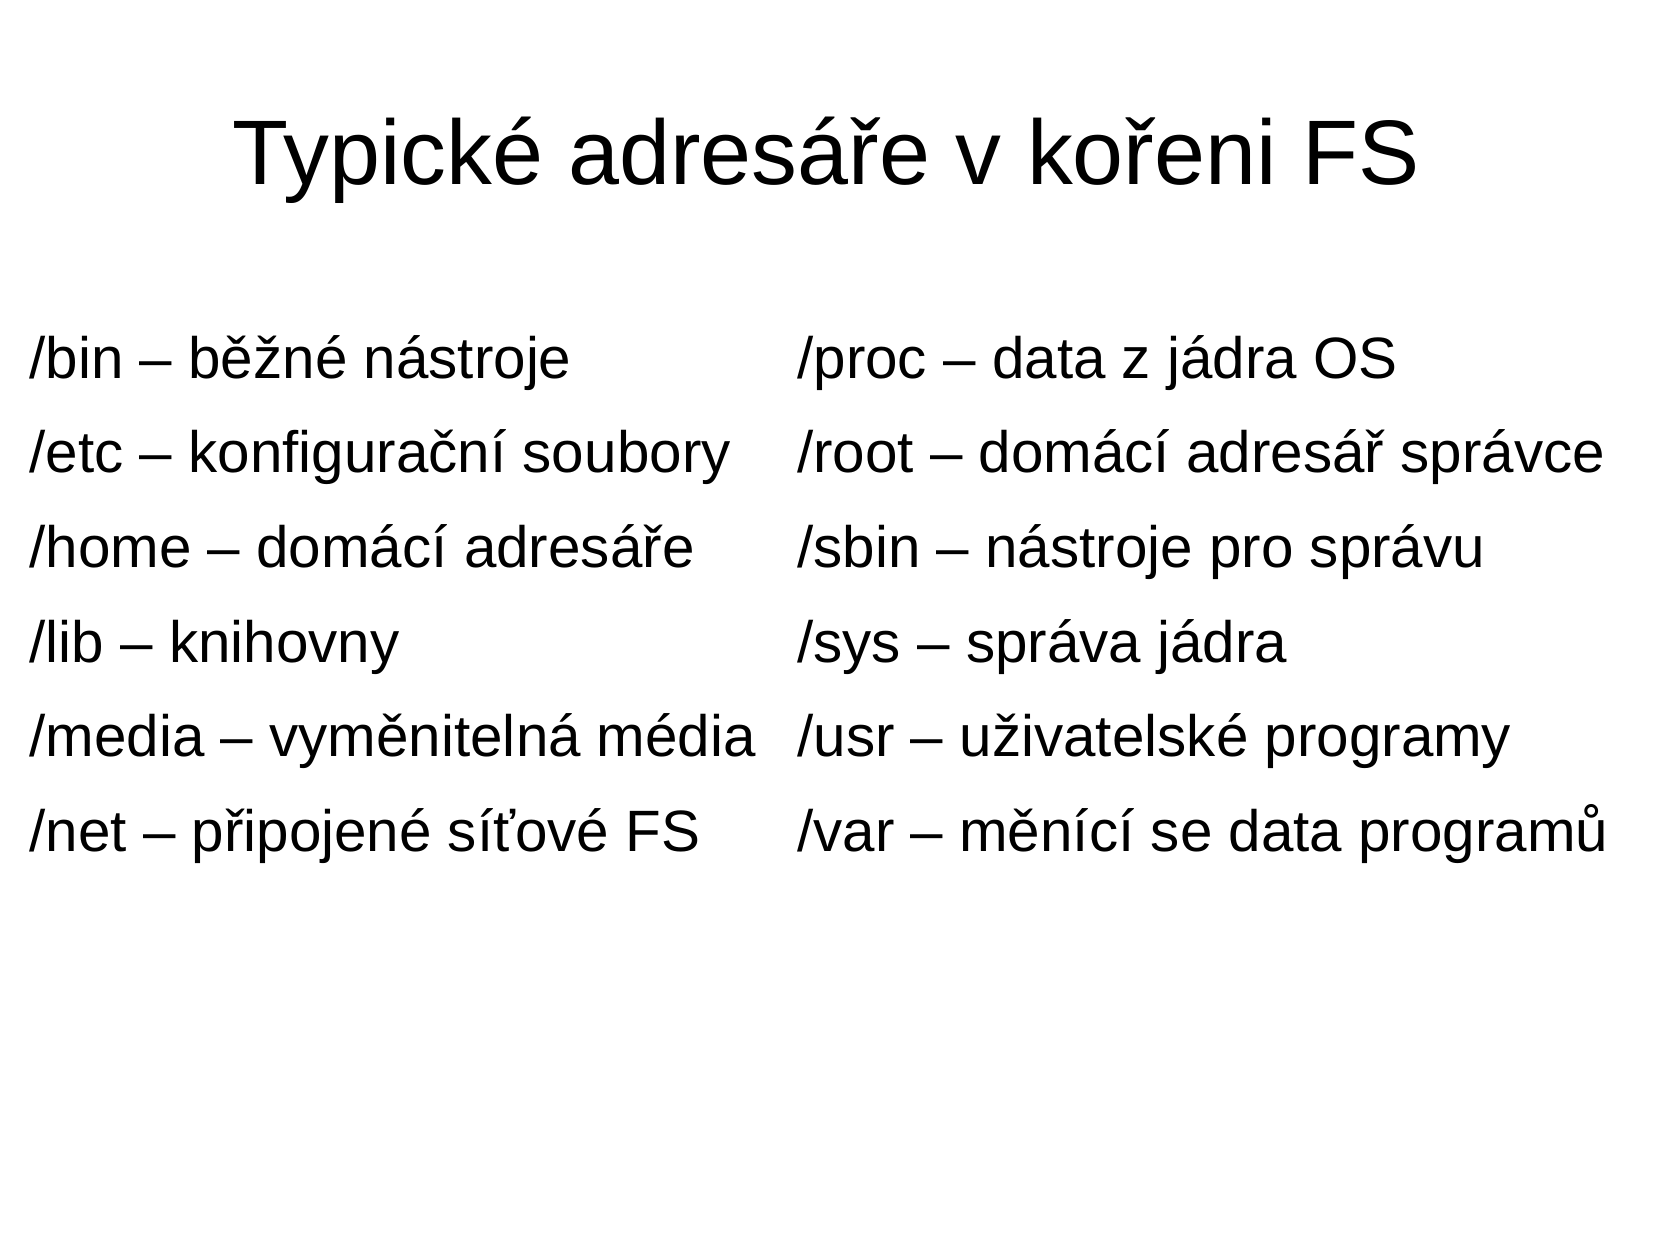

# Typické adresáře v kořeni FS
/bin – běžné nástroje
/etc – konfigurační soubory
/home – domácí adresáře
/lib – knihovny
/media – vyměnitelná média
/net – připojené síťové FS
/proc – data z jádra OS
/root – domácí adresář správce
/sbin – nástroje pro správu
/sys – správa jádra
/usr – uživatelské programy
/var – měnící se data programů